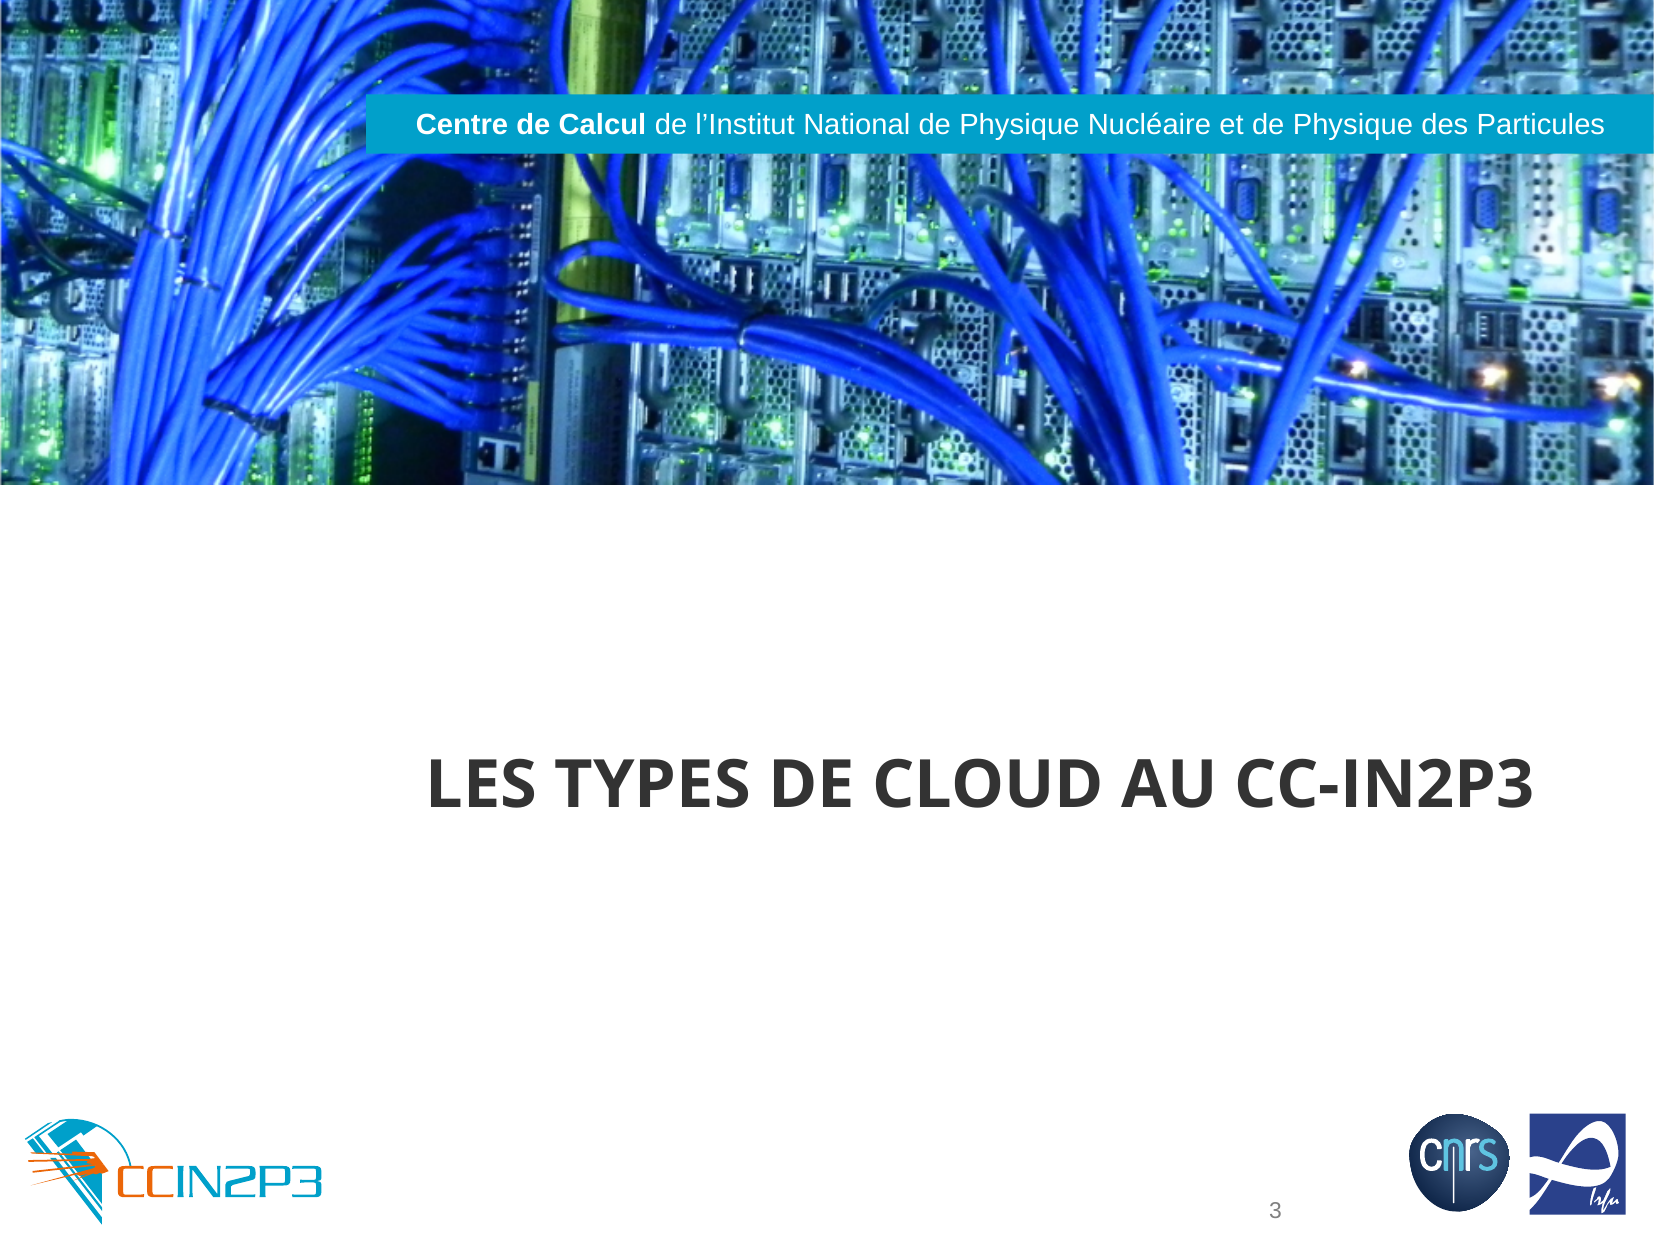

# LES TYPES DE CLOUD AU CC-IN2P3
3